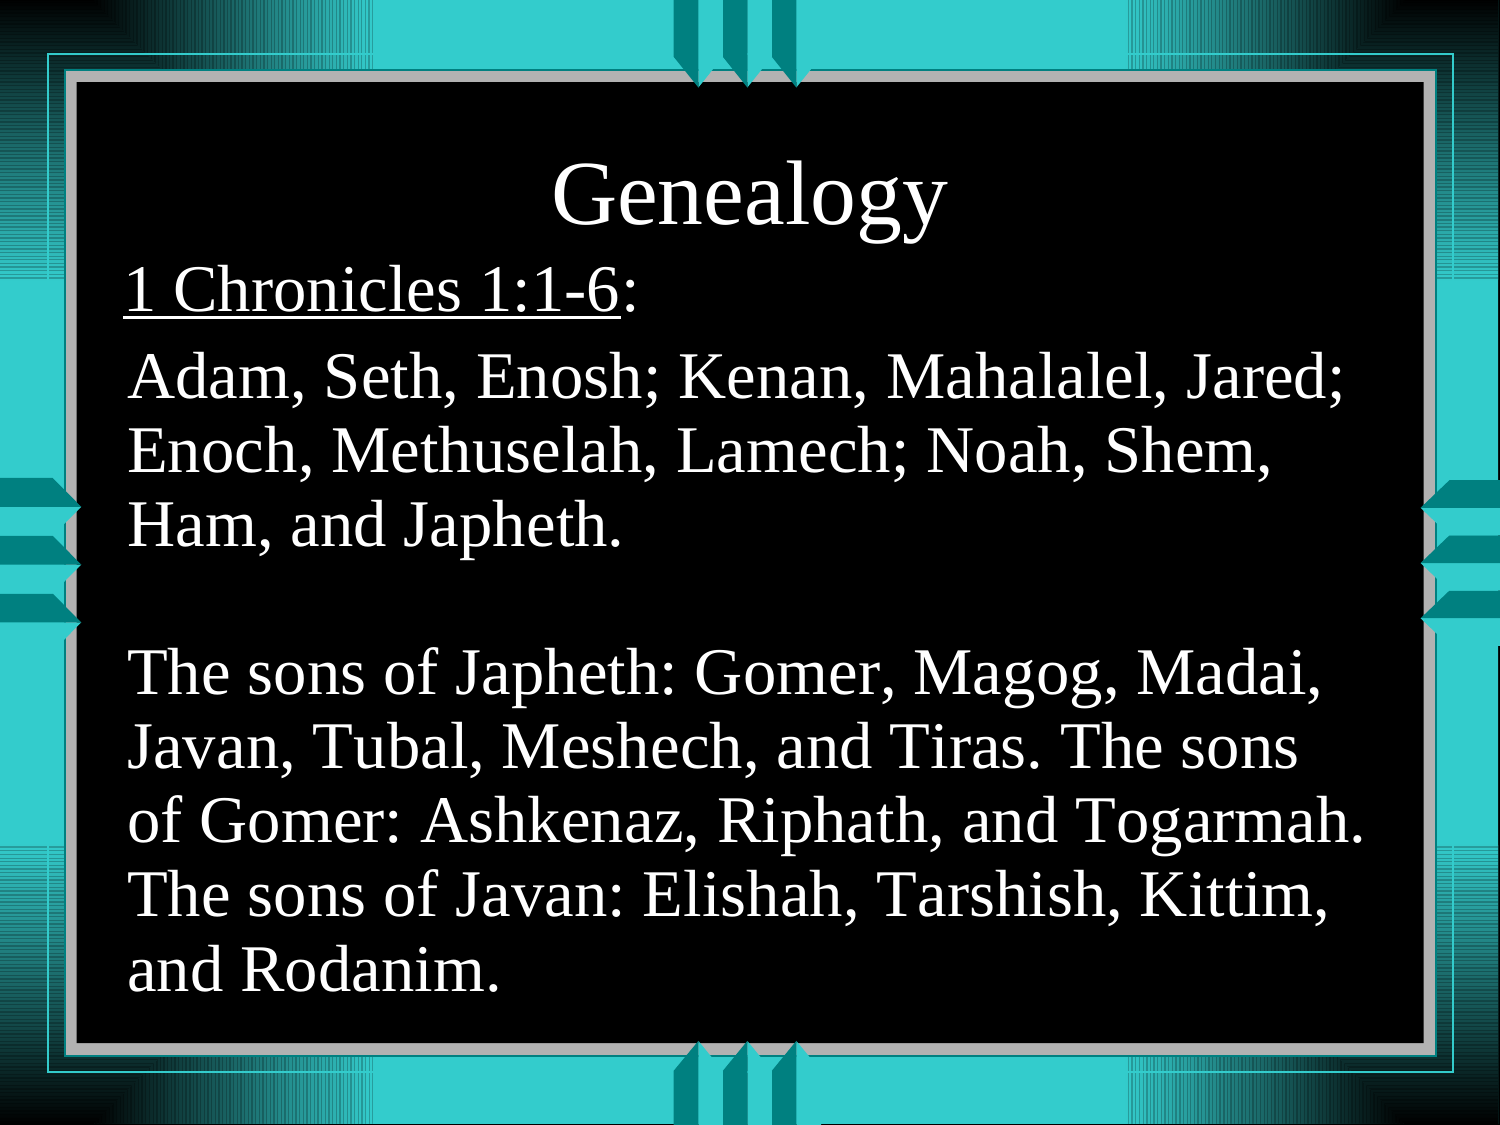

# Genealogy
1 Chronicles 1:1-6:
Adam, Seth, Enosh; Kenan, Mahalalel, Jared; Enoch, Methuselah, Lamech; Noah, Shem, Ham, and Japheth.
The sons of Japheth: Gomer, Magog, Madai, Javan, Tubal, Meshech, and Tiras. The sons of Gomer: Ashkenaz, Riphath, and Togarmah.
The sons of Javan: Elishah, Tarshish, Kittim, and Rodanim.